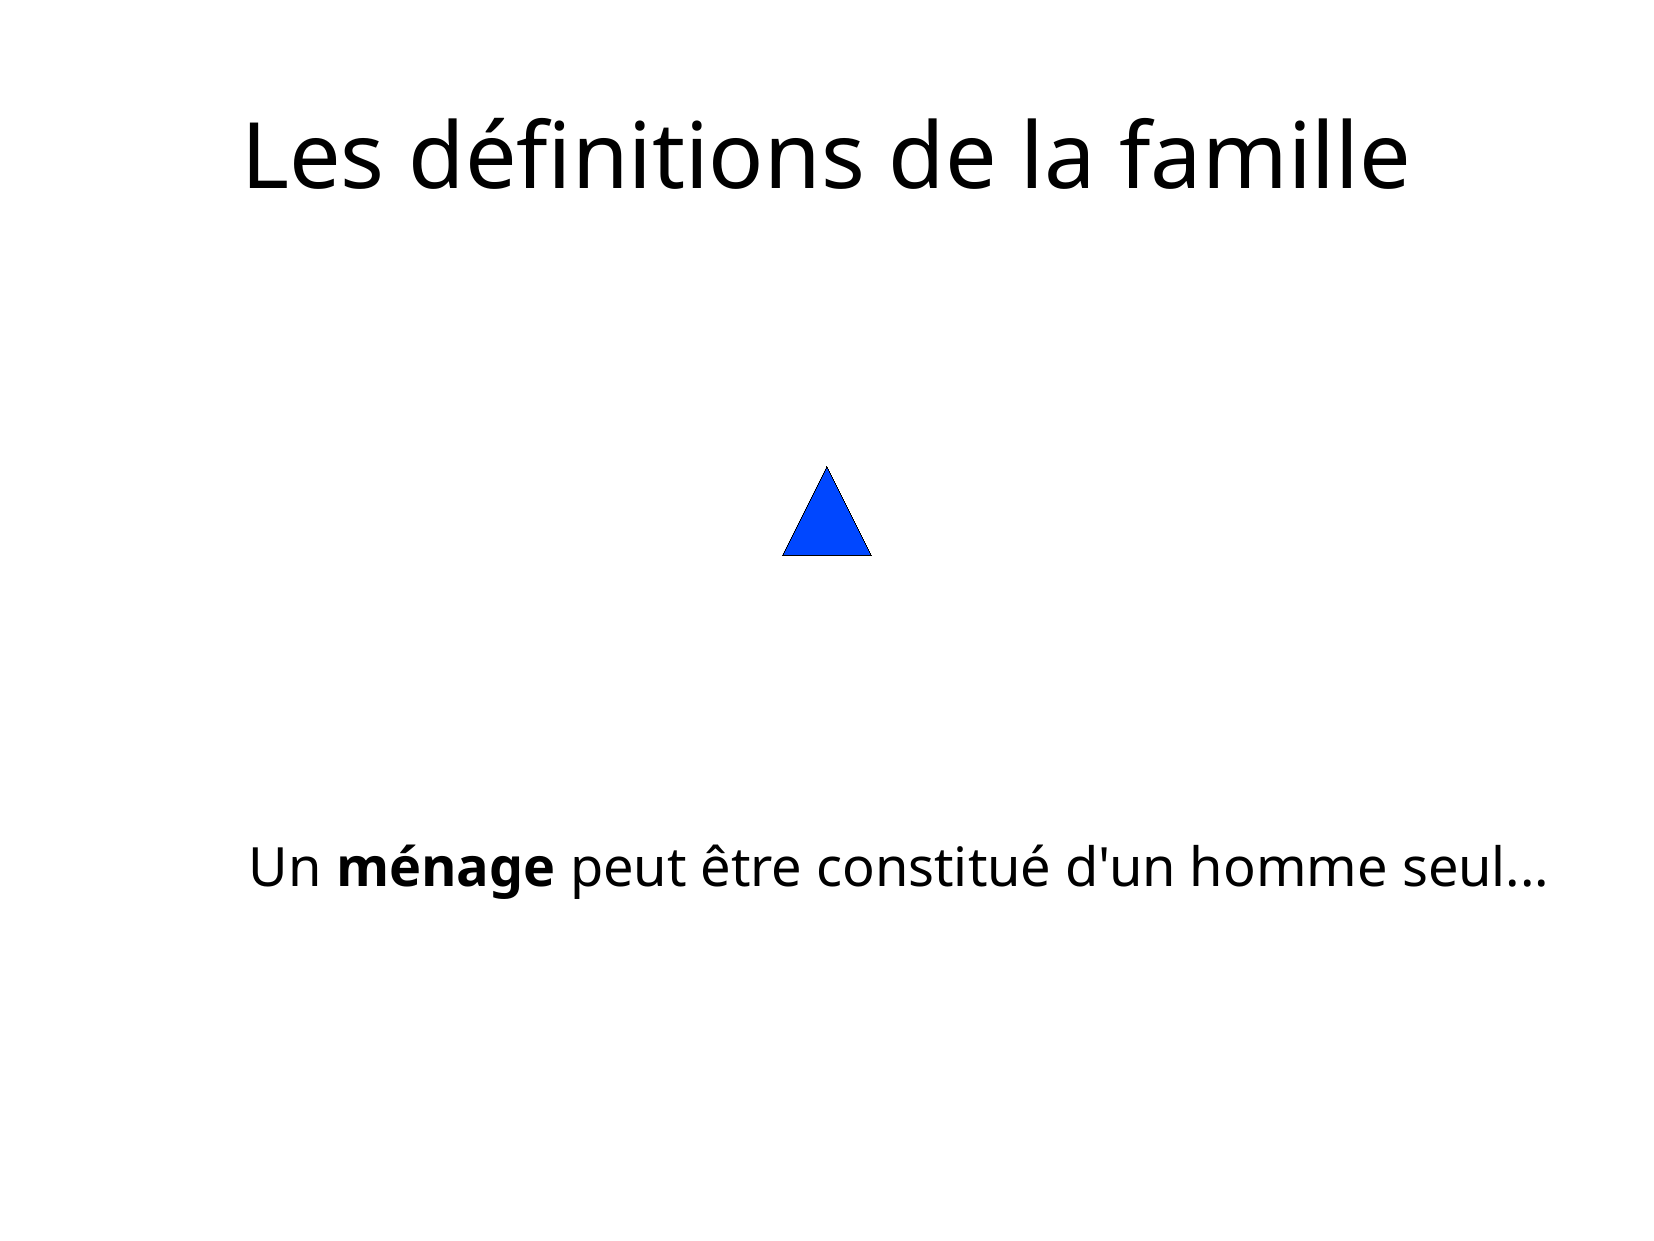

# Les définitions de la famille
Un ménage peut être constitué d'un homme seul...